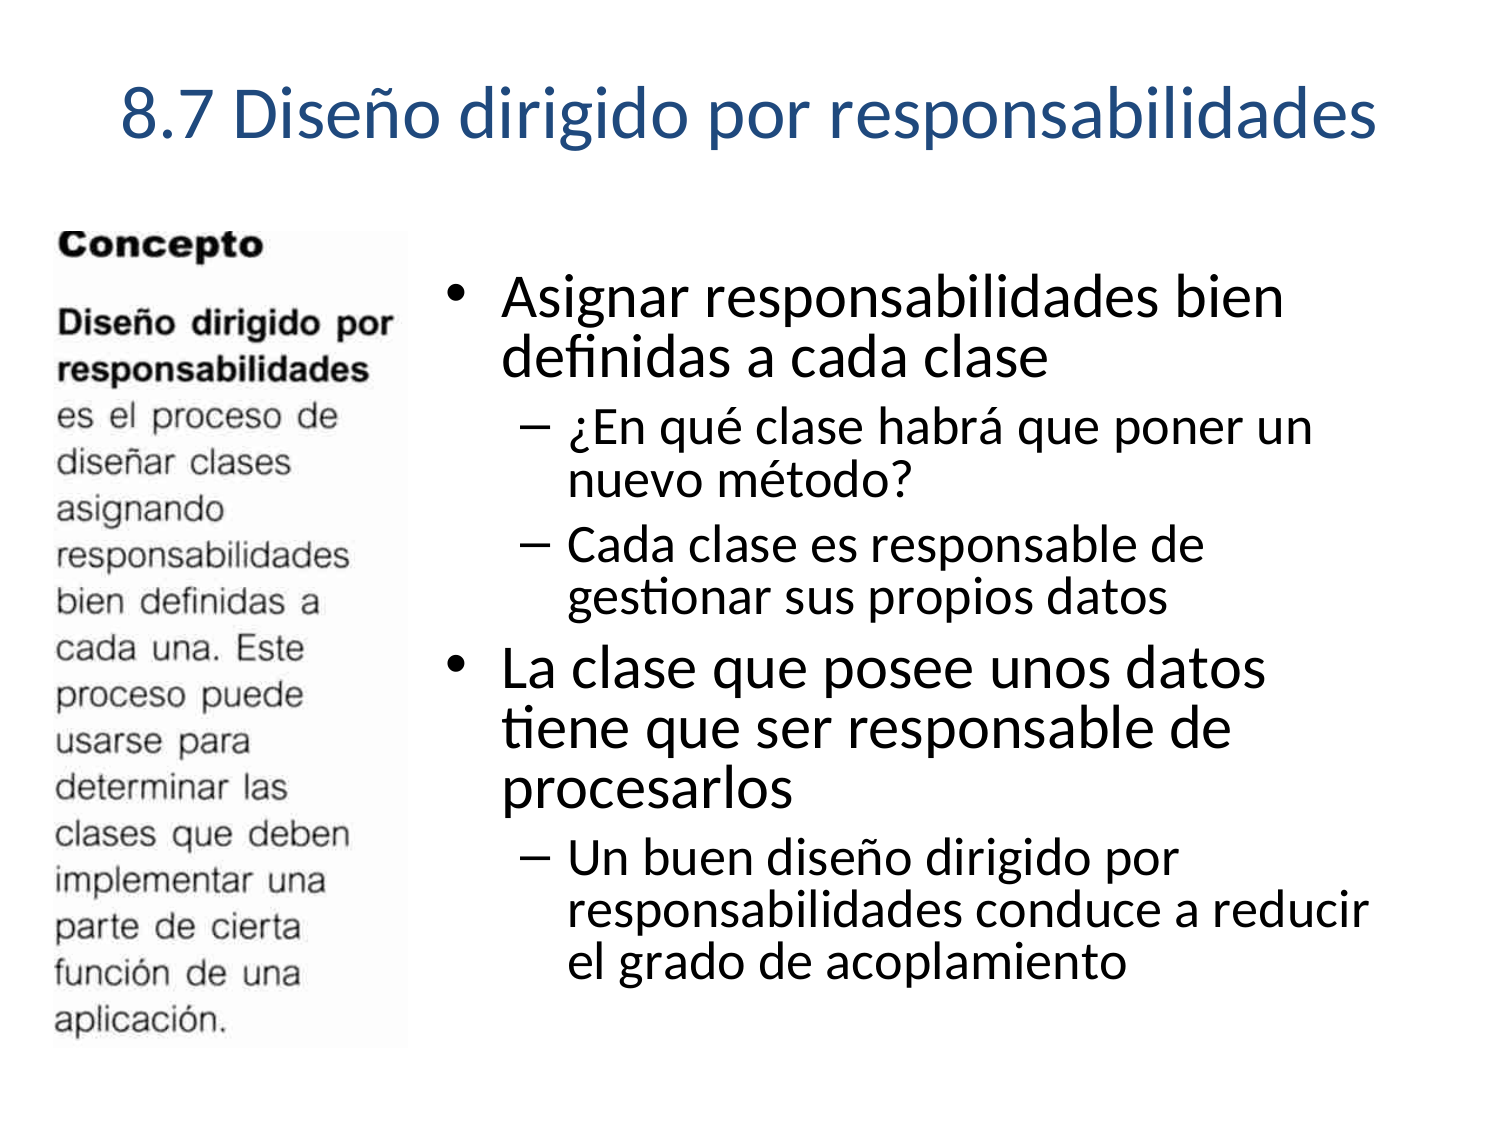

# 8.7 Diseño dirigido por responsabilidades
Asignar responsabilidades bien definidas a cada clase
¿En qué clase habrá que poner un nuevo método?
Cada clase es responsable de gestionar sus propios datos
La clase que posee unos datos tiene que ser responsable de procesarlos
Un buen diseño dirigido por responsabilidades conduce a reducir el grado de acoplamiento